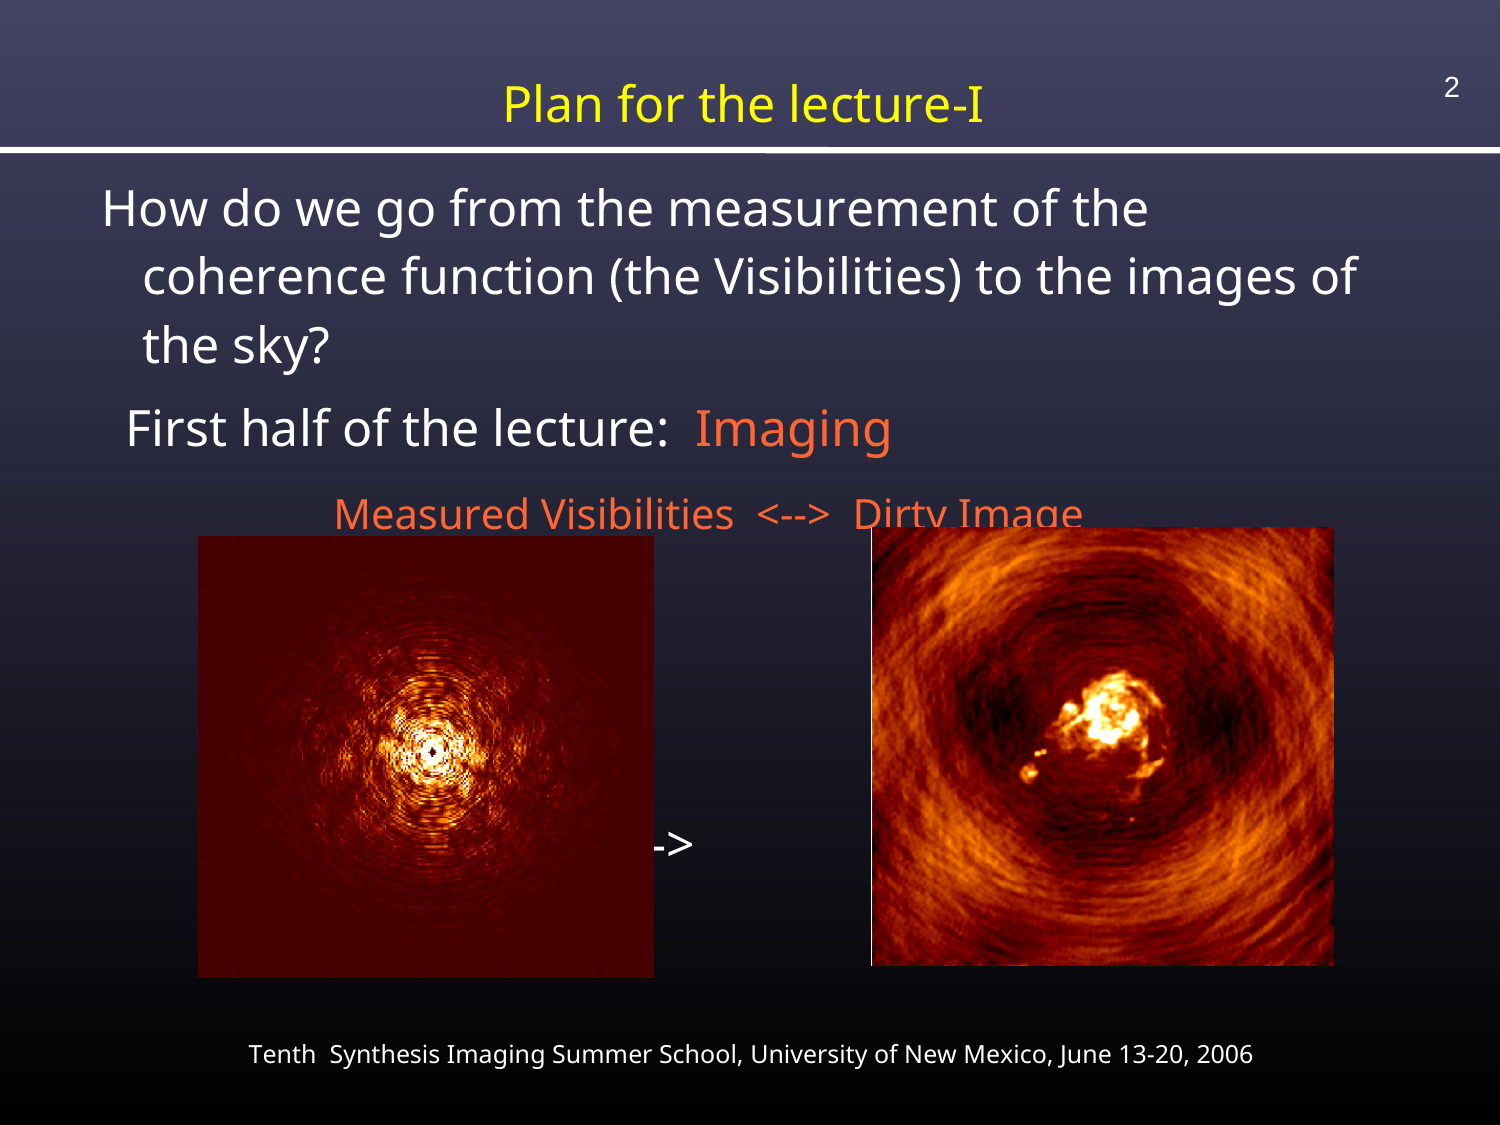

# Plan for the lecture-I
How do we go from the measurement of the coherence function (the Visibilities) to the images of the sky?
 First half of the lecture: Imaging
 Measured Visibilities <--> Dirty Image
 <-->